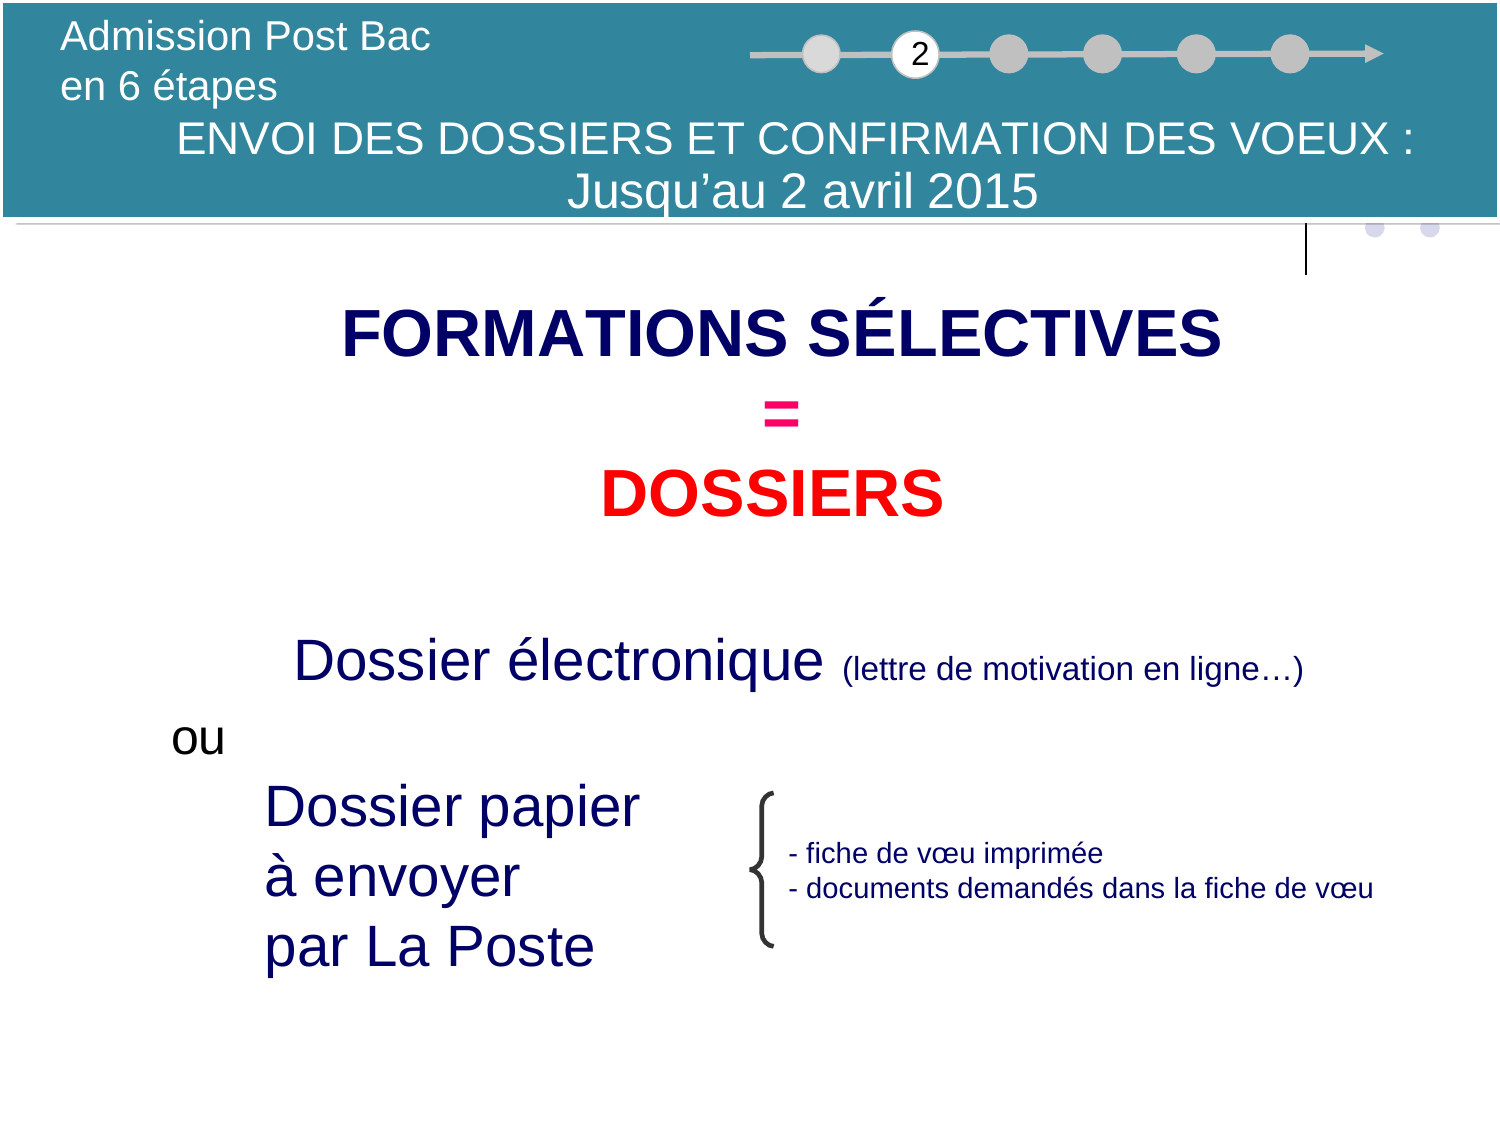

Admission Post Bac
en 6 étapes
2
2 envoi des dossiers et confirmation des vœux
ENVOI DES DOSSIERS ET CONFIRMATION DES VOEUX :
Jusqu’au 2 avril 2015
FORMATIONS SÉLECTIVES
=
DOSSIERS
Dossier électronique (lettre de motivation en ligne…)
ou
Dossier papier
à envoyer
par La Poste
- fiche de vœu imprimée
- documents demandés dans la fiche de vœu